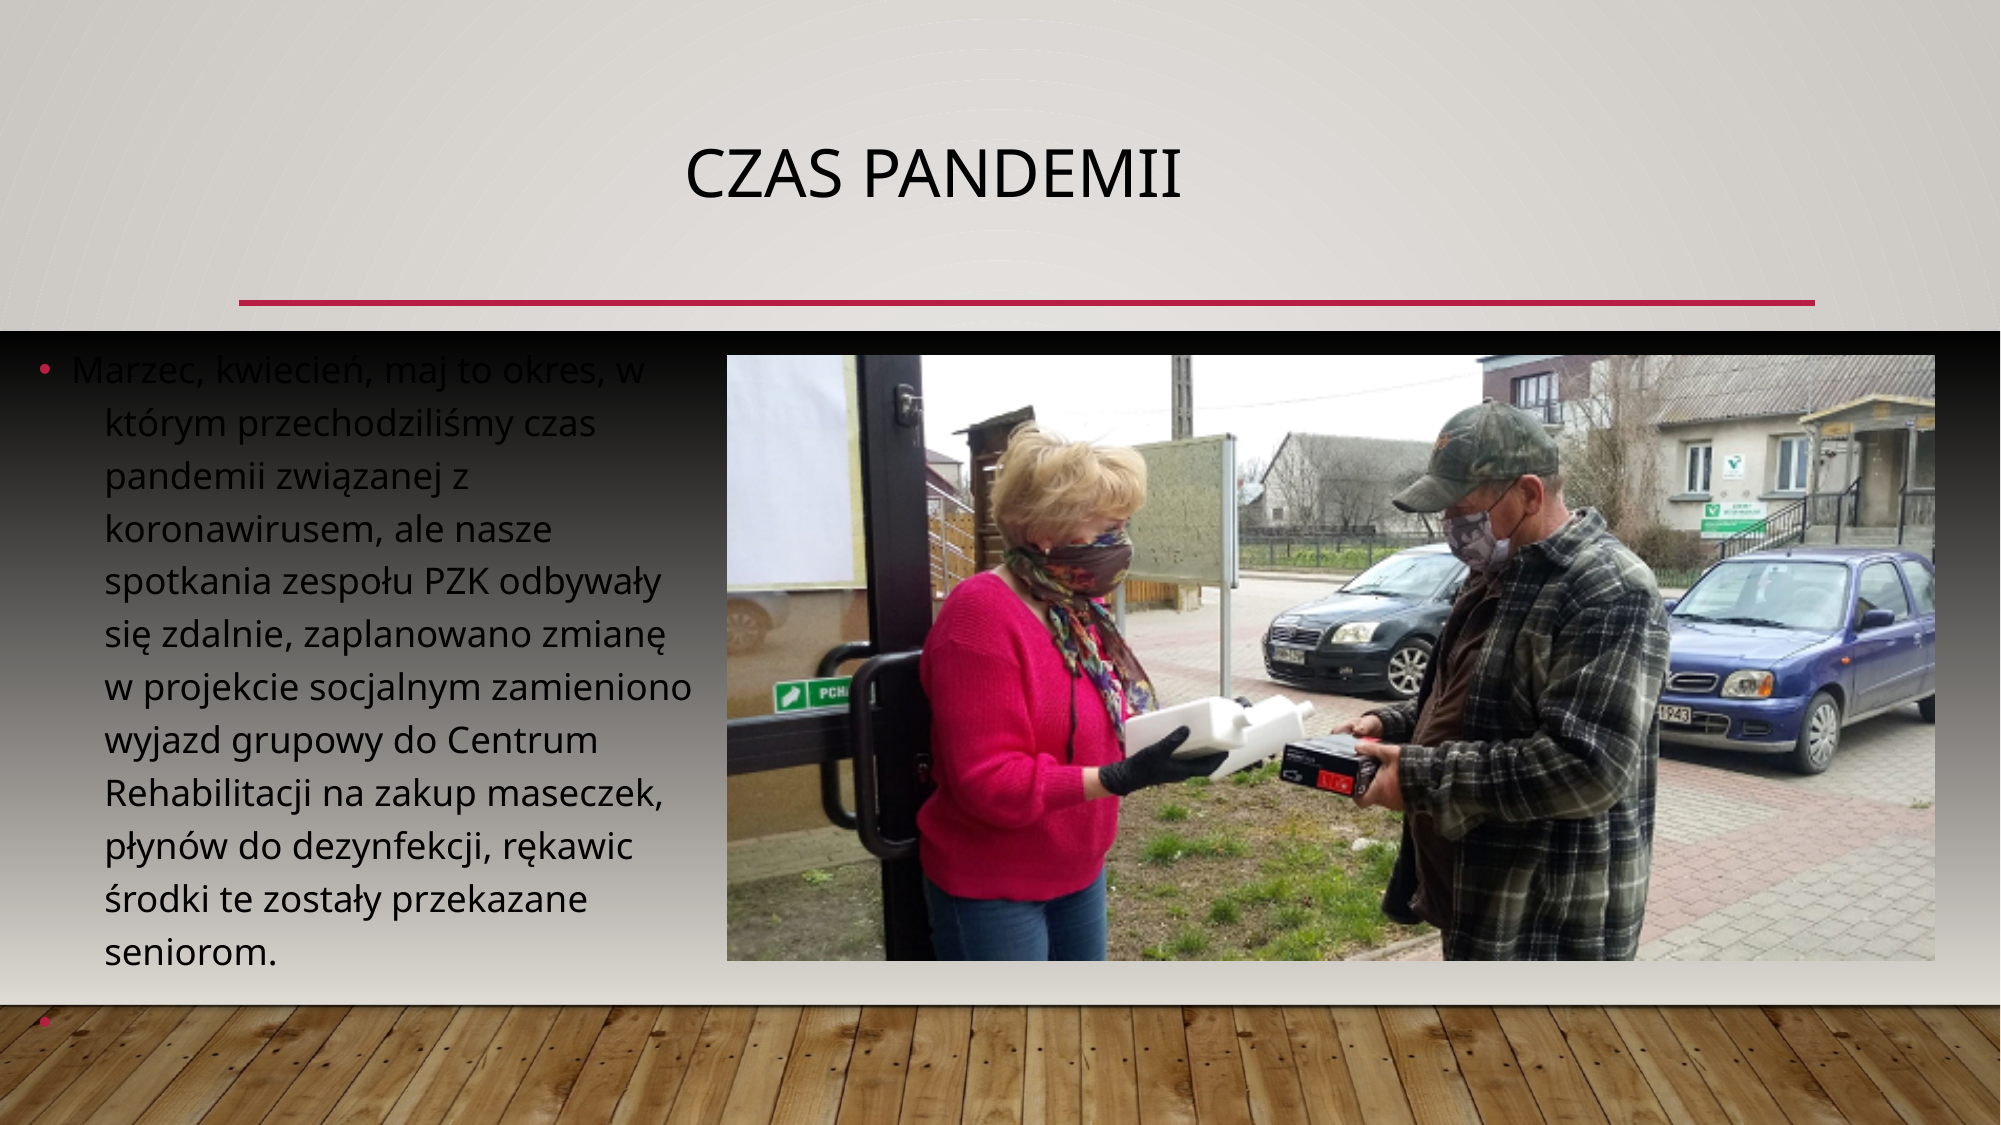

# CZAS PANDEMII
Marzec, kwiecień, maj to okres, w którym przechodziliśmy czas pandemii związanej z koronawirusem, ale nasze spotkania zespołu PZK odbywały się zdalnie, zaplanowano zmianę w projekcie socjalnym zamieniono wyjazd grupowy do Centrum Rehabilitacji na zakup maseczek, płynów do dezynfekcji, rękawic środki te zostały przekazane seniorom.